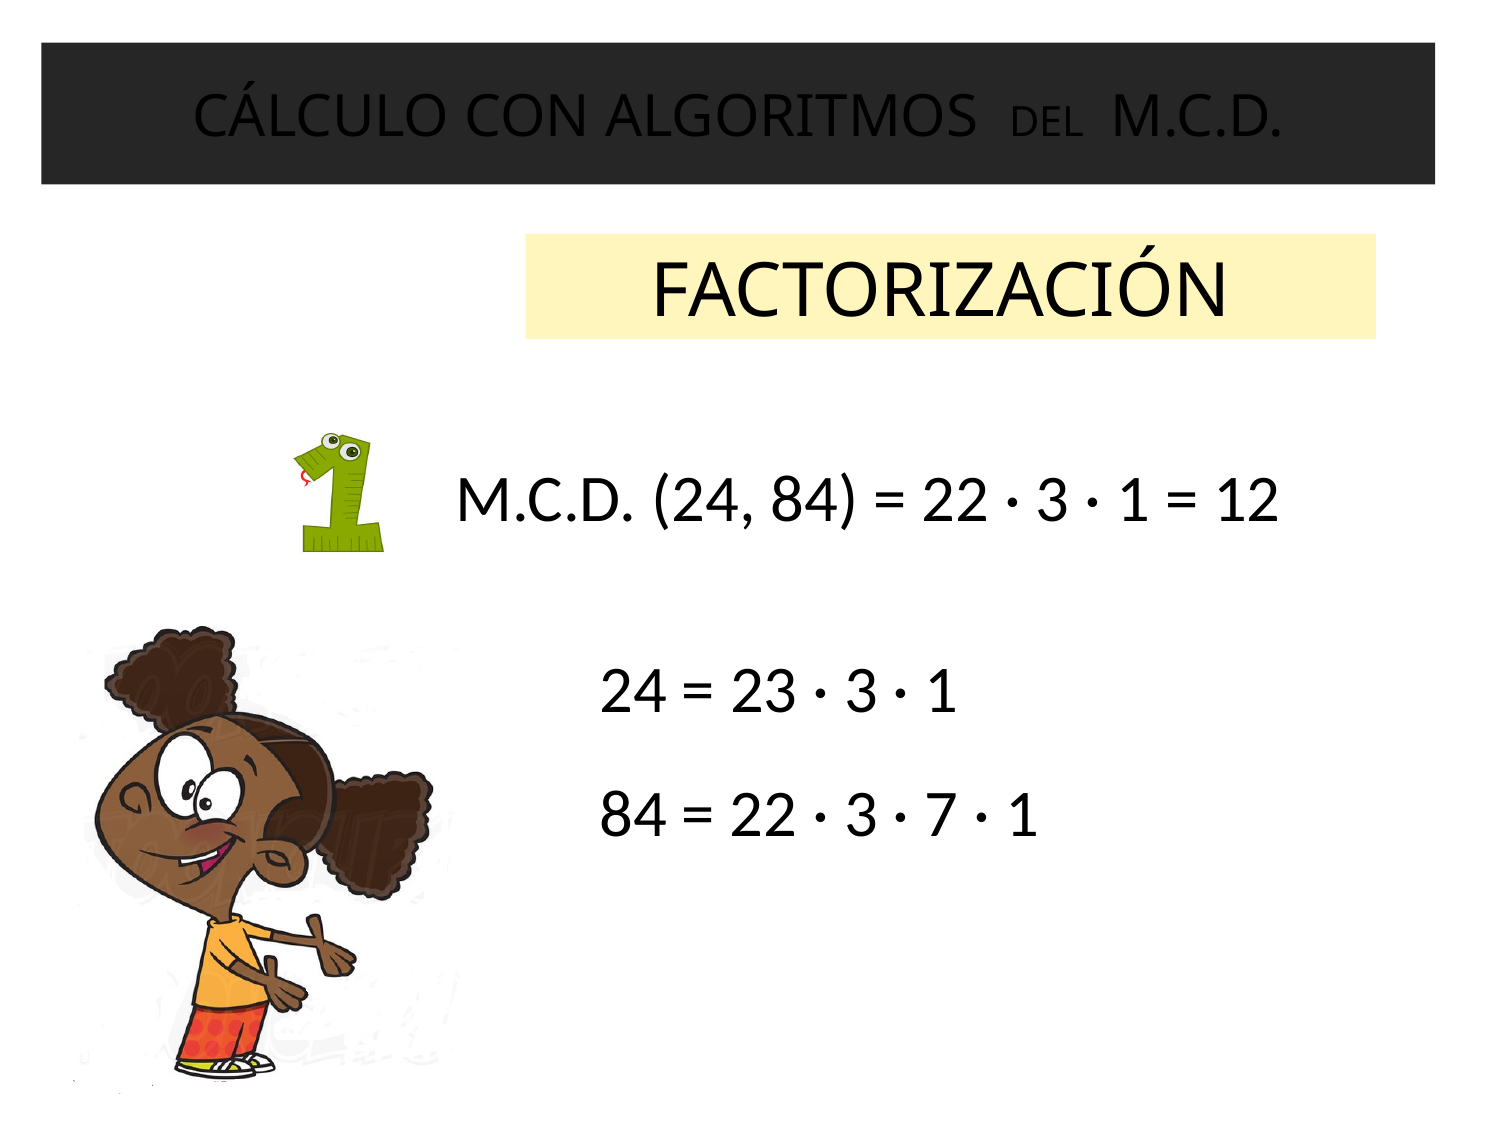

CÁLCULO CON ALGORITMOS DEL M.C.D.
FACTORIZACIÓN
M.C.D. (24, 84) = 22 · 3 · 1 = 12
24 = 23 · 3 · 1
84 = 22 · 3 · 7 · 1